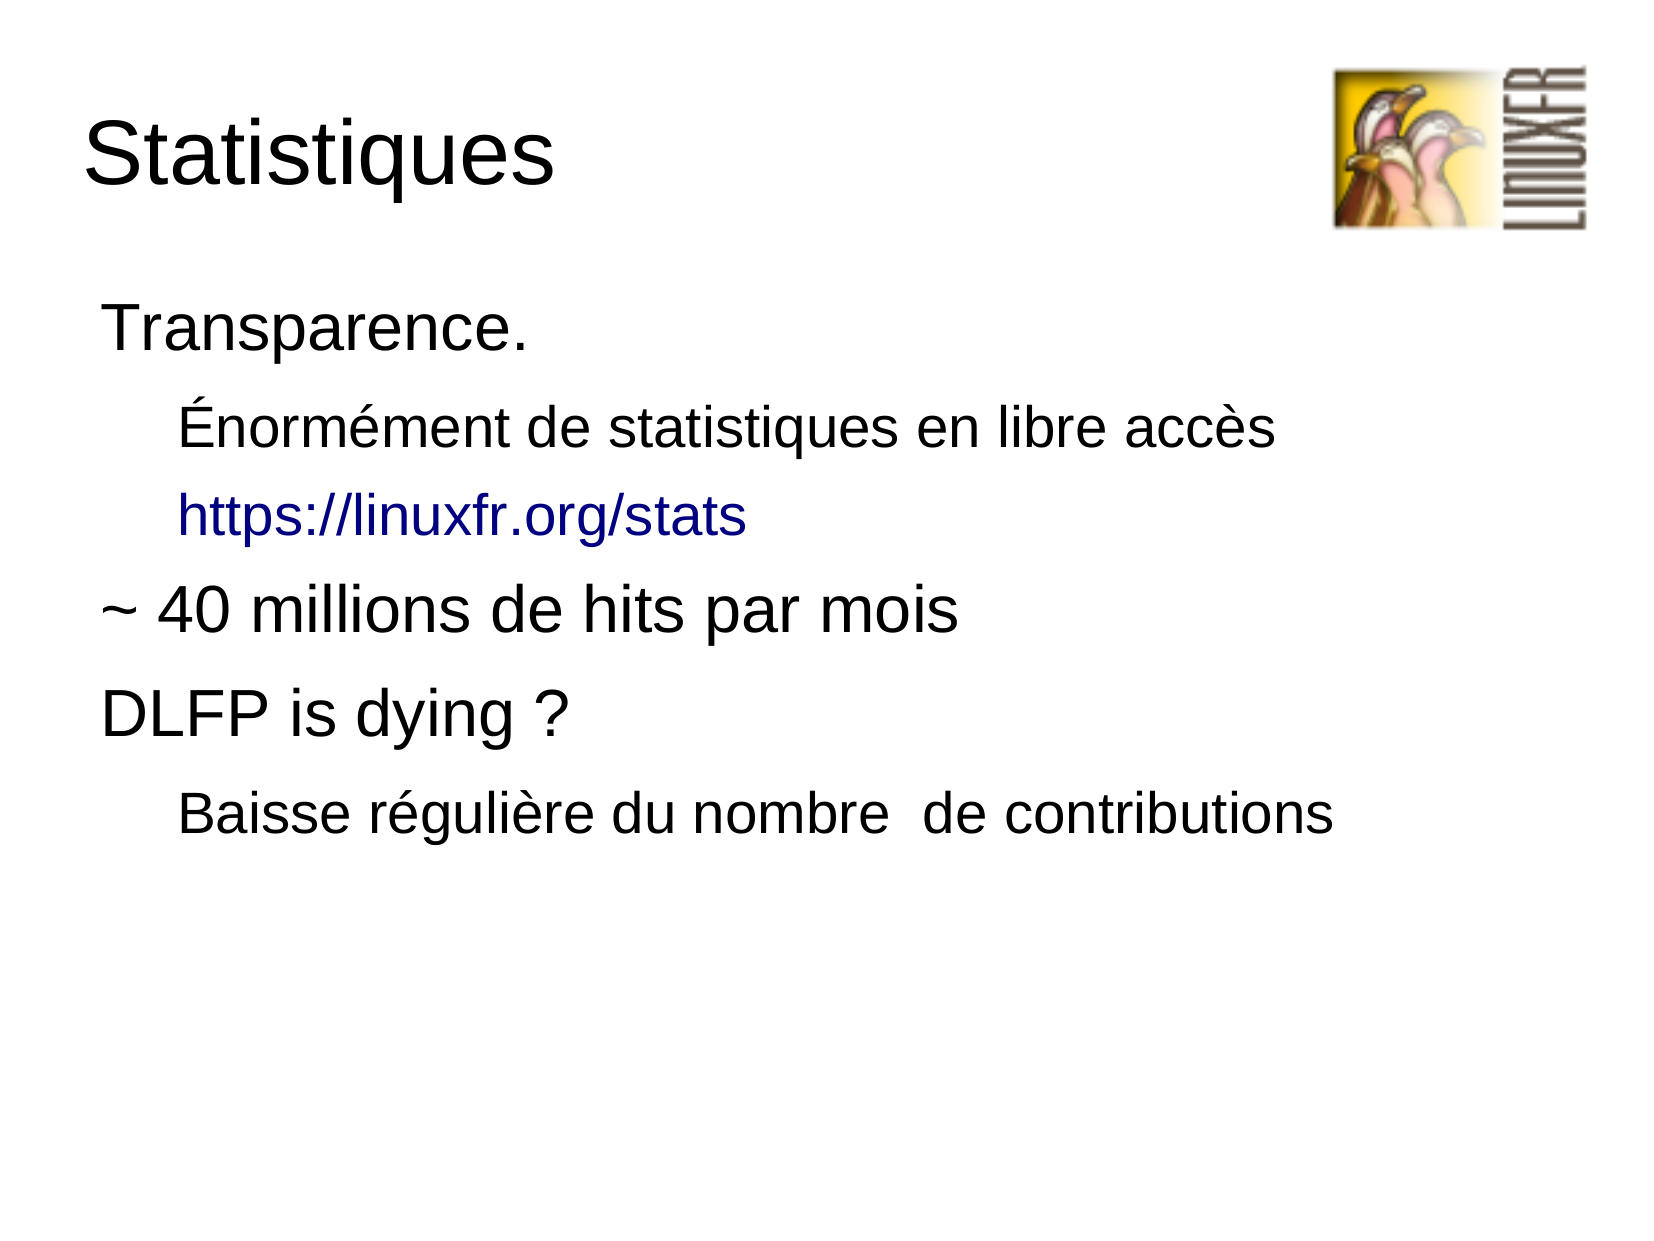

# Statistiques
Transparence.
Énormément de statistiques en libre accès
https://linuxfr.org/stats
~ 40 millions de hits par mois
DLFP is dying ?
Baisse régulière du nombre de contributions